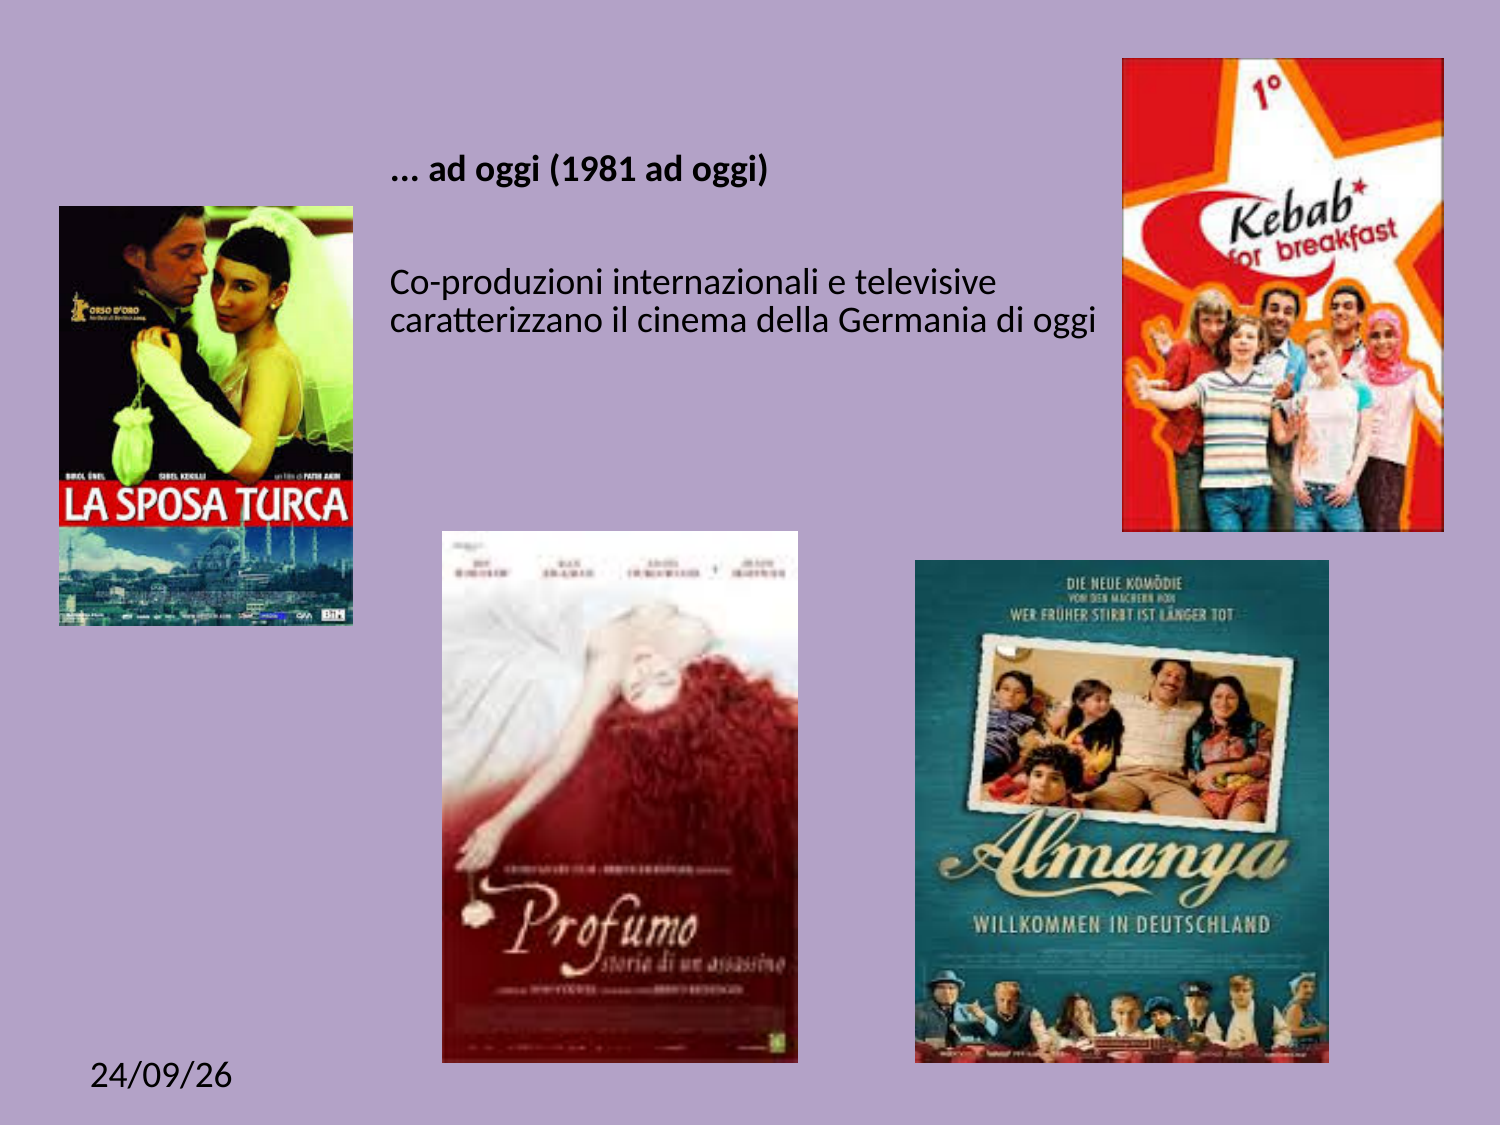

... ad oggi (1981 ad oggi)
Co-produzioni internazionali e televisive caratterizzano il cinema della Germania di oggi